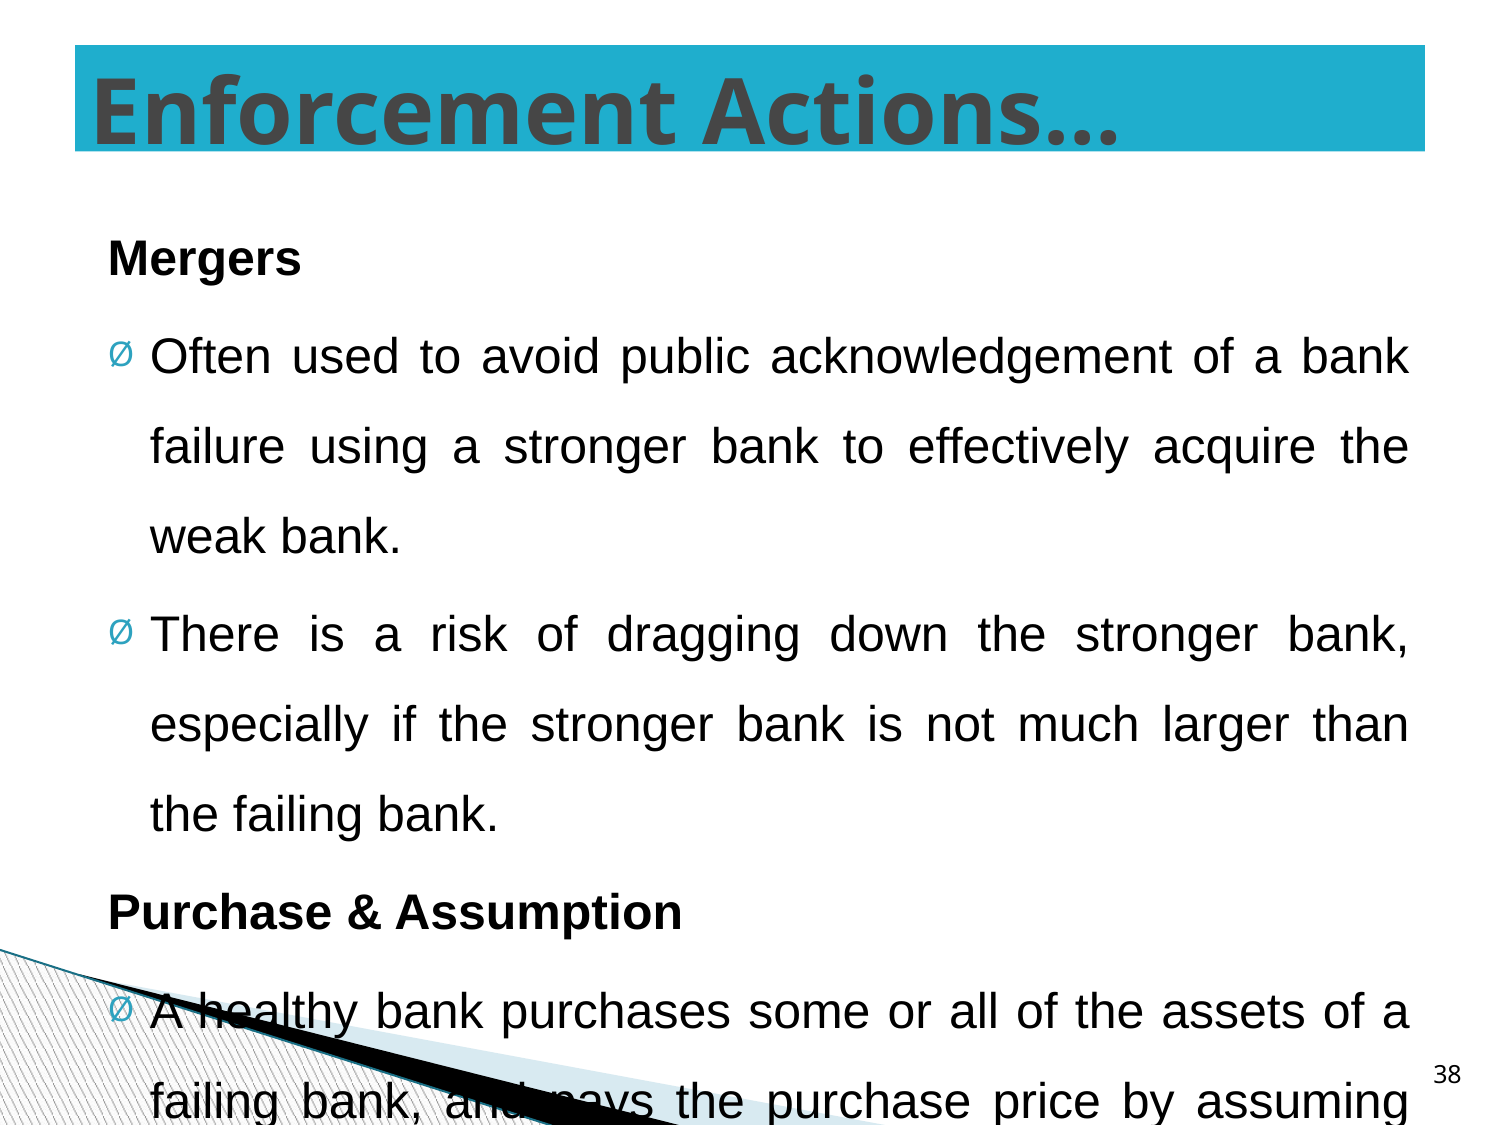

# Enforcement Actions…
Mergers
Often used to avoid public acknowledgement of a bank failure using a stronger bank to effectively acquire the weak bank.
There is a risk of dragging down the stronger bank, especially if the stronger bank is not much larger than the failing bank.
Purchase & Assumption
A healthy bank purchases some or all of the assets of a failing bank, and pays the purchase price by assuming liabilities of the failed bank.